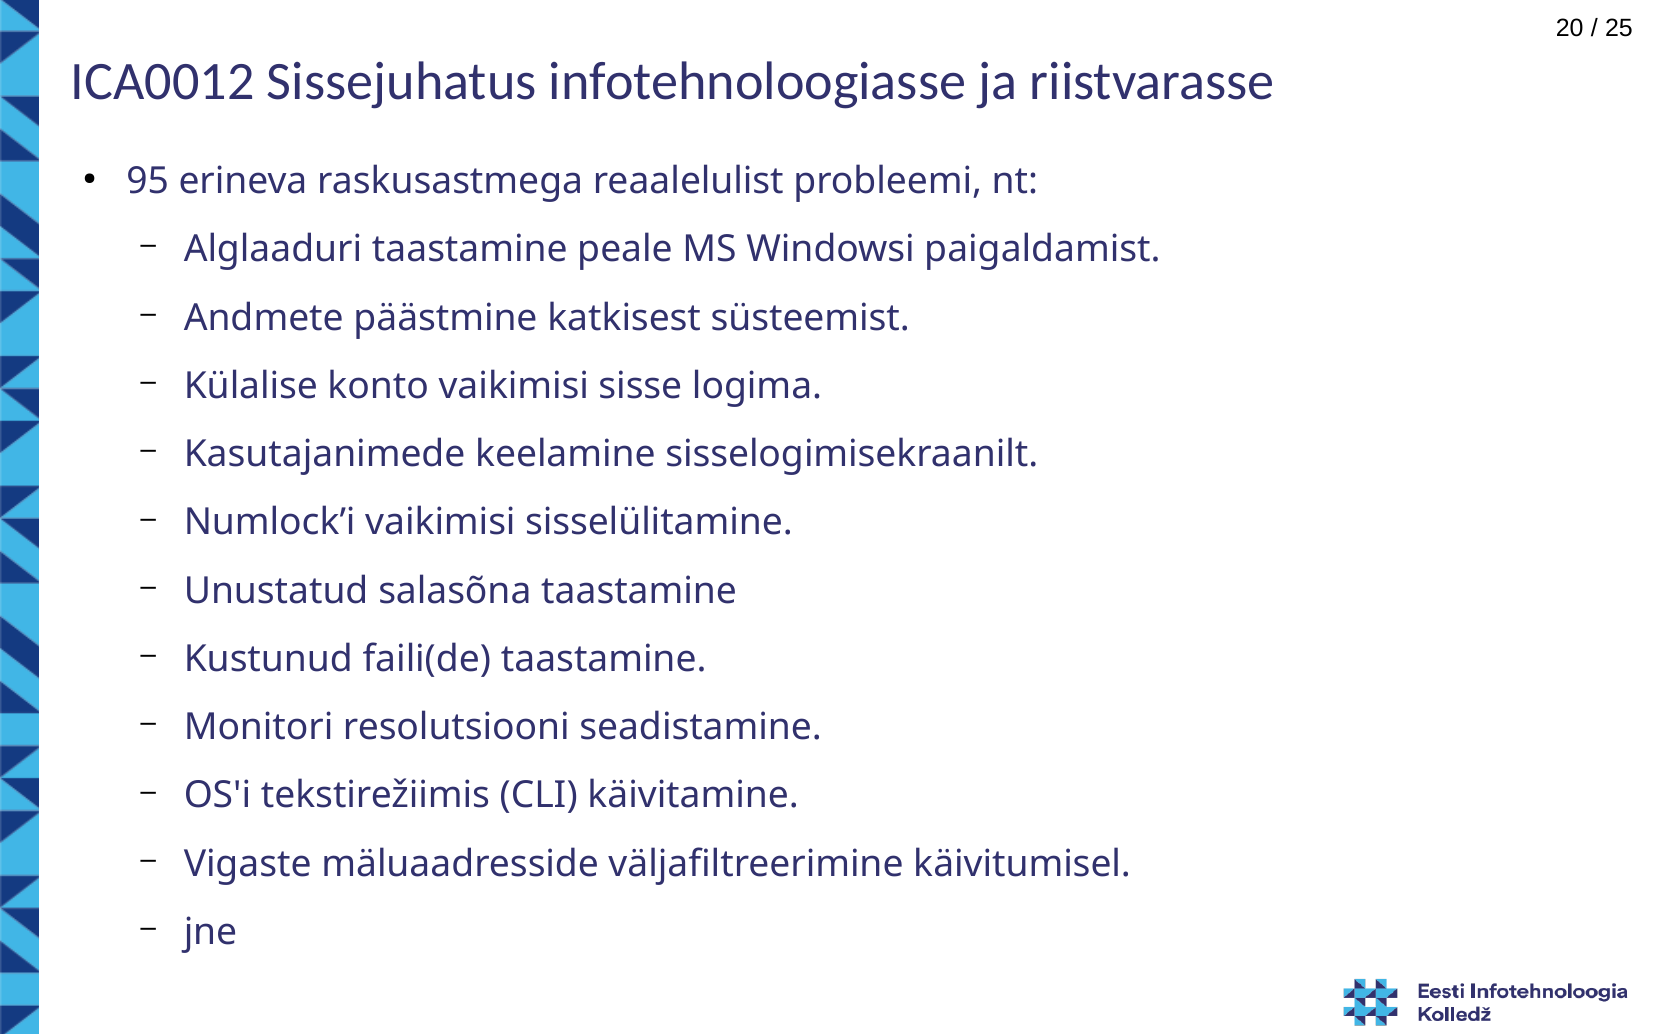

# ICA0012 Sissejuhatus infotehnoloogiasse ja riistvarasse
95 erineva raskusastmega reaalelulist probleemi, nt:
Alglaaduri taastamine peale MS Windowsi paigaldamist.
Andmete päästmine katkisest süsteemist.
Külalise konto vaikimisi sisse logima.
Kasutajanimede keelamine sisselogimisekraanilt.
Numlock’i vaikimisi sisselülitamine.
Unustatud salasõna taastamine
Kustunud faili(de) taastamine.
Monitori resolutsiooni seadistamine.
OS'i tekstirežiimis (CLI) käivitamine.
Vigaste mäluaadresside väljafiltreerimine käivitumisel.
jne